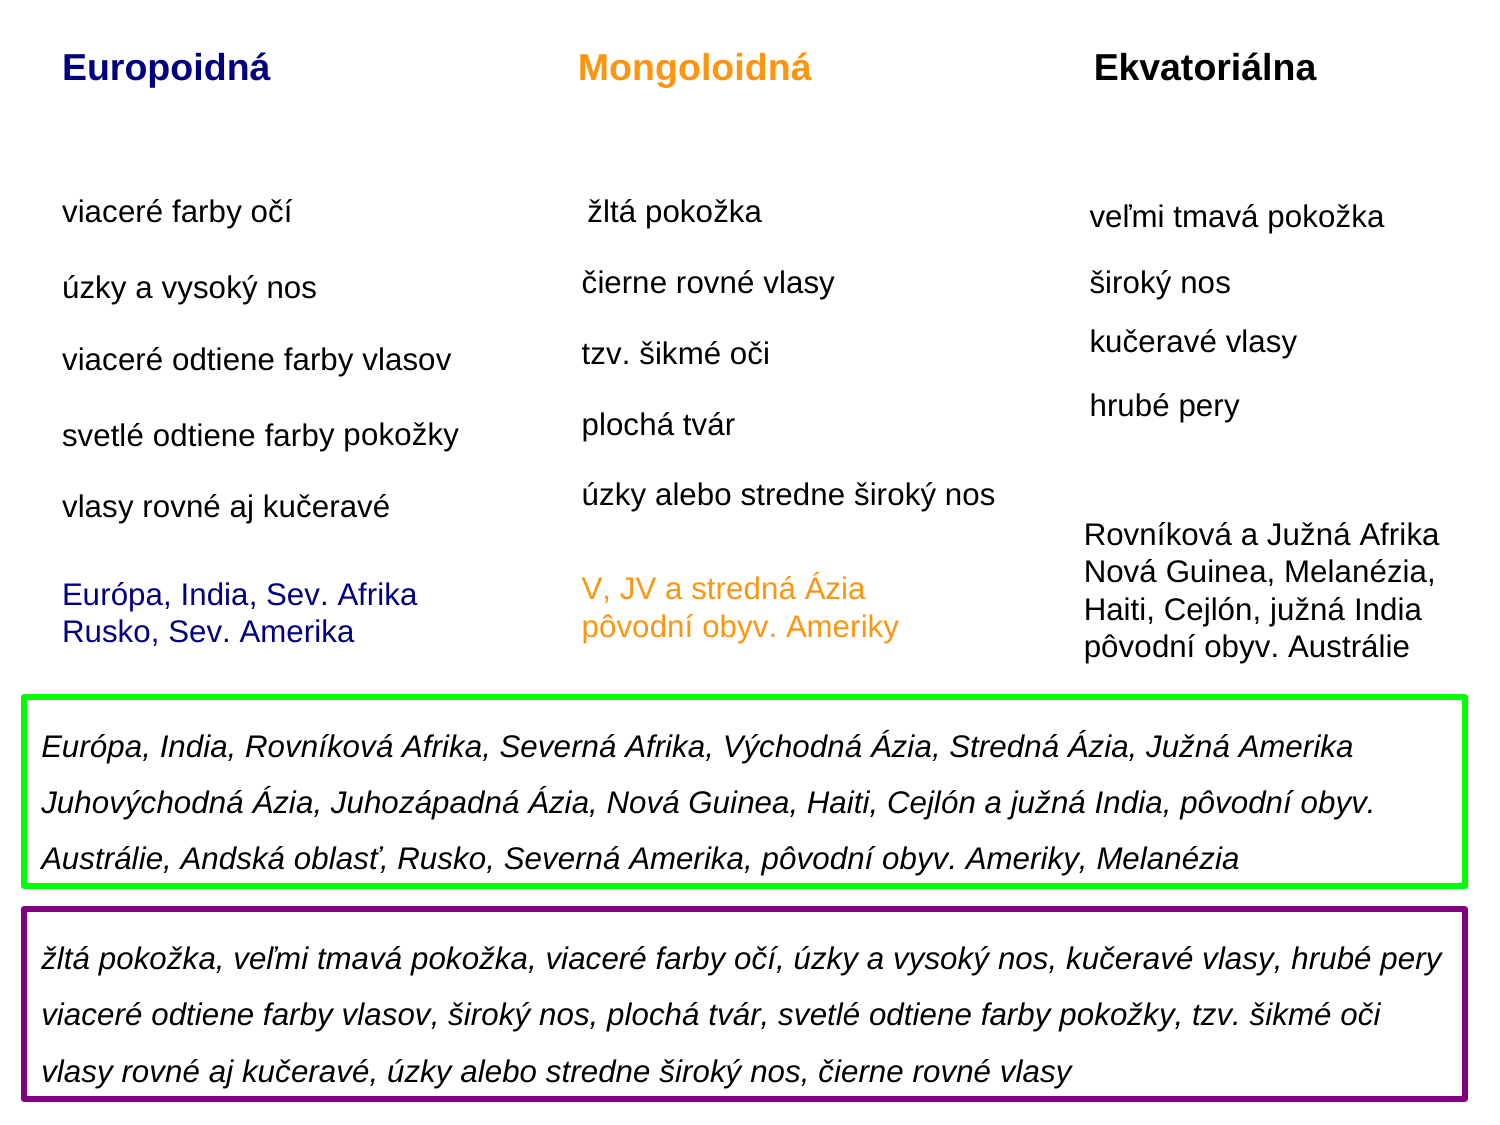

Europoidná					Mongoloidná				Ekvatoriálna
viaceré farby očí
žltá pokožka
veľmi tmavá pokožka
čierne rovné vlasy
široký nos
úzky a vysoký nos
kučeravé vlasy
tzv. šikmé oči
viaceré odtiene farby vlasov
hrubé pery
plochá tvár
svetlé odtiene farby pokožky
úzky alebo stredne široký nos
vlasy rovné aj kučeravé
Rovníková a Južná Afrika
Nová Guinea, Melanézia,
Haiti, Cejlón, južná India
pôvodní obyv. Austrálie
V, JV a stredná Ázia
pôvodní obyv. Ameriky
Európa, India, Sev. Afrika
Rusko, Sev. Amerika
Európa, India, Rovníková Afrika, Severná Afrika, Východná Ázia, Stredná Ázia, Južná Amerika
Juhovýchodná Ázia, Juhozápadná Ázia, Nová Guinea, Haiti, Cejlón a južná India, pôvodní obyv.
Austrálie, Andská oblasť, Rusko, Severná Amerika, pôvodní obyv. Ameriky, Melanézia
žltá pokožka, veľmi tmavá pokožka, viaceré farby očí, úzky a vysoký nos, kučeravé vlasy, hrubé pery
viaceré odtiene farby vlasov, široký nos, plochá tvár, svetlé odtiene farby pokožky, tzv. šikmé oči
vlasy rovné aj kučeravé, úzky alebo stredne široký nos, čierne rovné vlasy